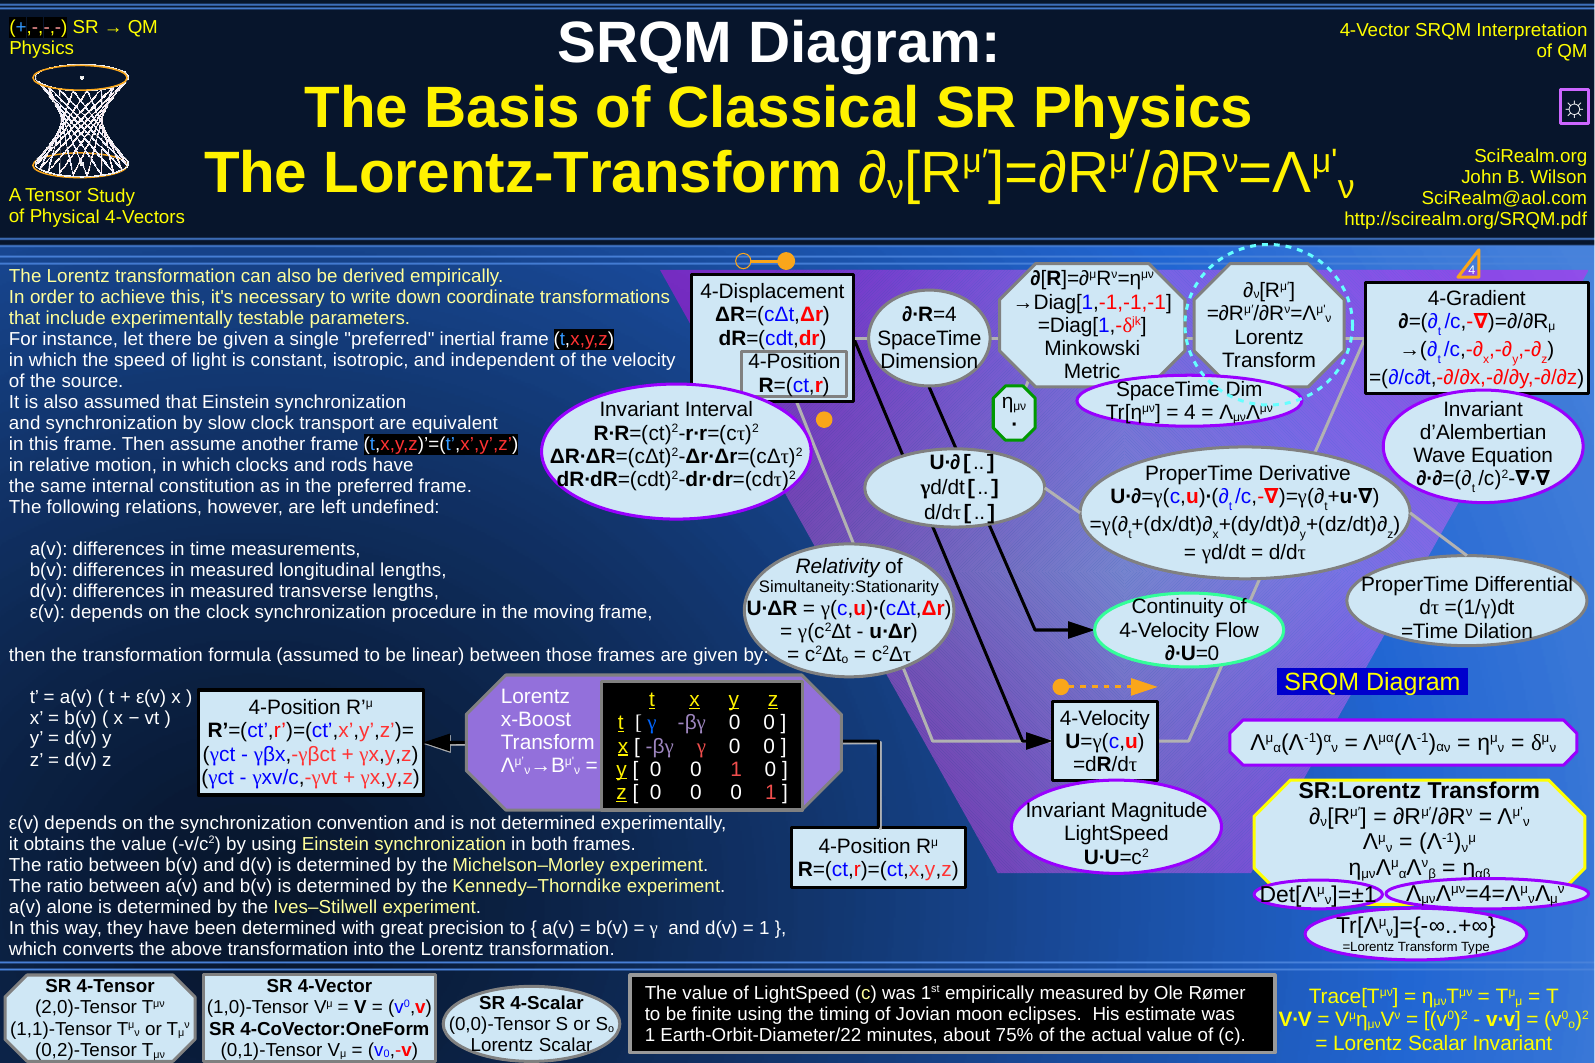

# SRQM Diagram: The Basis of Classical SR Physics The Lorentz-Transform ∂ν[Rμ′]=∂Rμ′/∂Rν=Λμ'ν
(+,-,-,-) SR → QM
Physics
A Tensor Study
of Physical 4-Vectors
4-Vector SRQM Interpretation
of QM
SciRealm.org
John B. Wilson
SciRealm@aol.com
http://scirealm.org/SRQM.pdf
☼
4
∂[R]=∂μRν=ημν
→Diag[1,-1,-1,-1]
=Diag[1,-δjk]
Minkowski
Metric
∂ν[Rμ′]
=∂Rμ′/∂Rν=Λμ'ν
Lorentz
Transform
4-Displacement
ΔR=(cΔt,Δr)
dR=(cdt,dr)
4-Gradient
∂=(∂t /c,-∇)=∂/∂Rμ
→(∂t /c,-∂x,-∂y,-∂z)
=(∂/c∂t,-∂/∂x,-∂/∂y,-∂/∂z)
∂∙R=4
SpaceTime
Dimension
4-Position
R=(ct,r)
SpaceTime Dim
Tr[ημν] = 4 = ΛμνΛμν
Invariant Interval
R∙R=(ct)2-r∙r=(cτ)2
ΔR∙ΔR=(cΔt)2-Δr∙Δr=(cΔτ)2
dR∙dR=(cdt)2-dr∙dr=(cdτ)2
 ημν
∙
Invariant
d’Alembertian
Wave Equation
∂∙∂=(∂t /c)2-∇∙∇
 ProperTime Derivative
U∙∂=γ(c,u)∙(∂t /c,-∇)=γ(∂t+u∙∇)
=γ(∂t+(dx/dt)∂x+(dy/dt)∂y+(dz/dt)∂z)
= γd/dt = d/dτ
 U∙∂[..]
 γd/dt[..]
 d/dτ[..]
Relativity of
Simultaneity:Stationarity
U∙ΔR = γ(c,u)∙(cΔt,Δr)
= γ(c2Δt - u∙Δr)
= c2Δto = c2Δτ
ProperTime Differential
dτ =(1/γ)dt
=Time Dilation
Continuity of
4-Velocity Flow
 ∂∙U=0
4-Velocity
U=γ(c,u)
=dR/dτ
Invariant Magnitude
LightSpeed
U∙U=c2
The Lorentz transformation can also be derived empirically.
In order to achieve this, it's necessary to write down coordinate transformations
that include experimentally testable parameters.
For instance, let there be given a single "preferred" inertial frame (t,x,y,z)
in which the speed of light is constant, isotropic, and independent of the velocity
of the source.
It is also assumed that Einstein synchronization
and synchronization by slow clock transport are equivalent
in this frame. Then assume another frame (t,x,y,z)’=(t’,x’,y’,z’)
in relative motion, in which clocks and rods have
the same internal constitution as in the preferred frame.
The following relations, however, are left undefined:
 a(v): differences in time measurements,
 b(v): differences in measured longitudinal lengths,
 d(v): differences in measured transverse lengths,
 ε(v): depends on the clock synchronization procedure in the moving frame,
then the transformation formula (assumed to be linear) between those frames are given by:
 t’ = a(v) ( t + ε(v) x )
 x’ = b(v) ( x − vt )
 y’ = d(v) y
 z’ = d(v) z
ε(v) depends on the synchronization convention and is not determined experimentally,
it obtains the value (-v/c2) by using Einstein synchronization in both frames.
The ratio between b(v) and d(v) is determined by the Michelson–Morley experiment.
The ratio between a(v) and b(v) is determined by the Kennedy–Thorndike experiment.
a(v) alone is determined by the Ives–Stilwell experiment.
In this way, they have been determined with great precision to { a(v) = b(v) = γ and d(v) = 1 },
which converts the above transformation into the Lorentz transformation.
 SRQM Diagram
Lorentz
x-Boost
Transform
Λμ’ν→Bμ'ν =
 t x y z
t [ γ -βγ 0 0 ]
x [ -βγ γ 0 0 ]
y [ 0 0 1 0 ]
z [ 0 0 0 1 ]
4-Position R’μ
R’=(ct’,r’)=(ct’,x’,y’,z’)=
(γct - γβx,-γβct + γx,y,z)
(γct - γxv/c,-γvt + γx,y,z)
Λμα(Λ-1)αν = Λμα(Λ-1)αν = ημν = δμν
SR:Lorentz Transform
∂ν[Rμ′] = ∂Rμ′/∂Rν = Λμ'ν
Λμν = (Λ-1)νμ
ημνΛμαΛνβ = ηαβ
ΛμνΛμν=4=ΛμνΛμν
Det[Λμν]=±1
4-Position Rμ
R=(ct,r)=(ct,x,y,z)
Tr[Λμν]={-∞..+∞}
=Lorentz Transform Type
SR 4-Tensor
(2,0)-Tensor Tμν
(1,1)-Tensor Tμν or Tμν
(0,2)-Tensor Tμν
SR 4-Vector
(1,0)-Tensor Vμ = V = (v0,v)
SR 4-CoVector:OneForm
(0,1)-Tensor Vμ = (v0,-v)
The value of LightSpeed (c) was 1st empirically measured by Ole Rømer to be finite using the timing of Jovian moon eclipses. His estimate was
1 Earth-Orbit-Diameter/22 minutes, about 75% of the actual value of (c).
Trace[Tμν] = ημνTμν = Tμμ = T
V∙V = VμημνVν = [(v0)2 - v∙v] = (v0o)2
= Lorentz Scalar Invariant
SR 4-Scalar
(0,0)-Tensor S or So
Lorentz Scalar